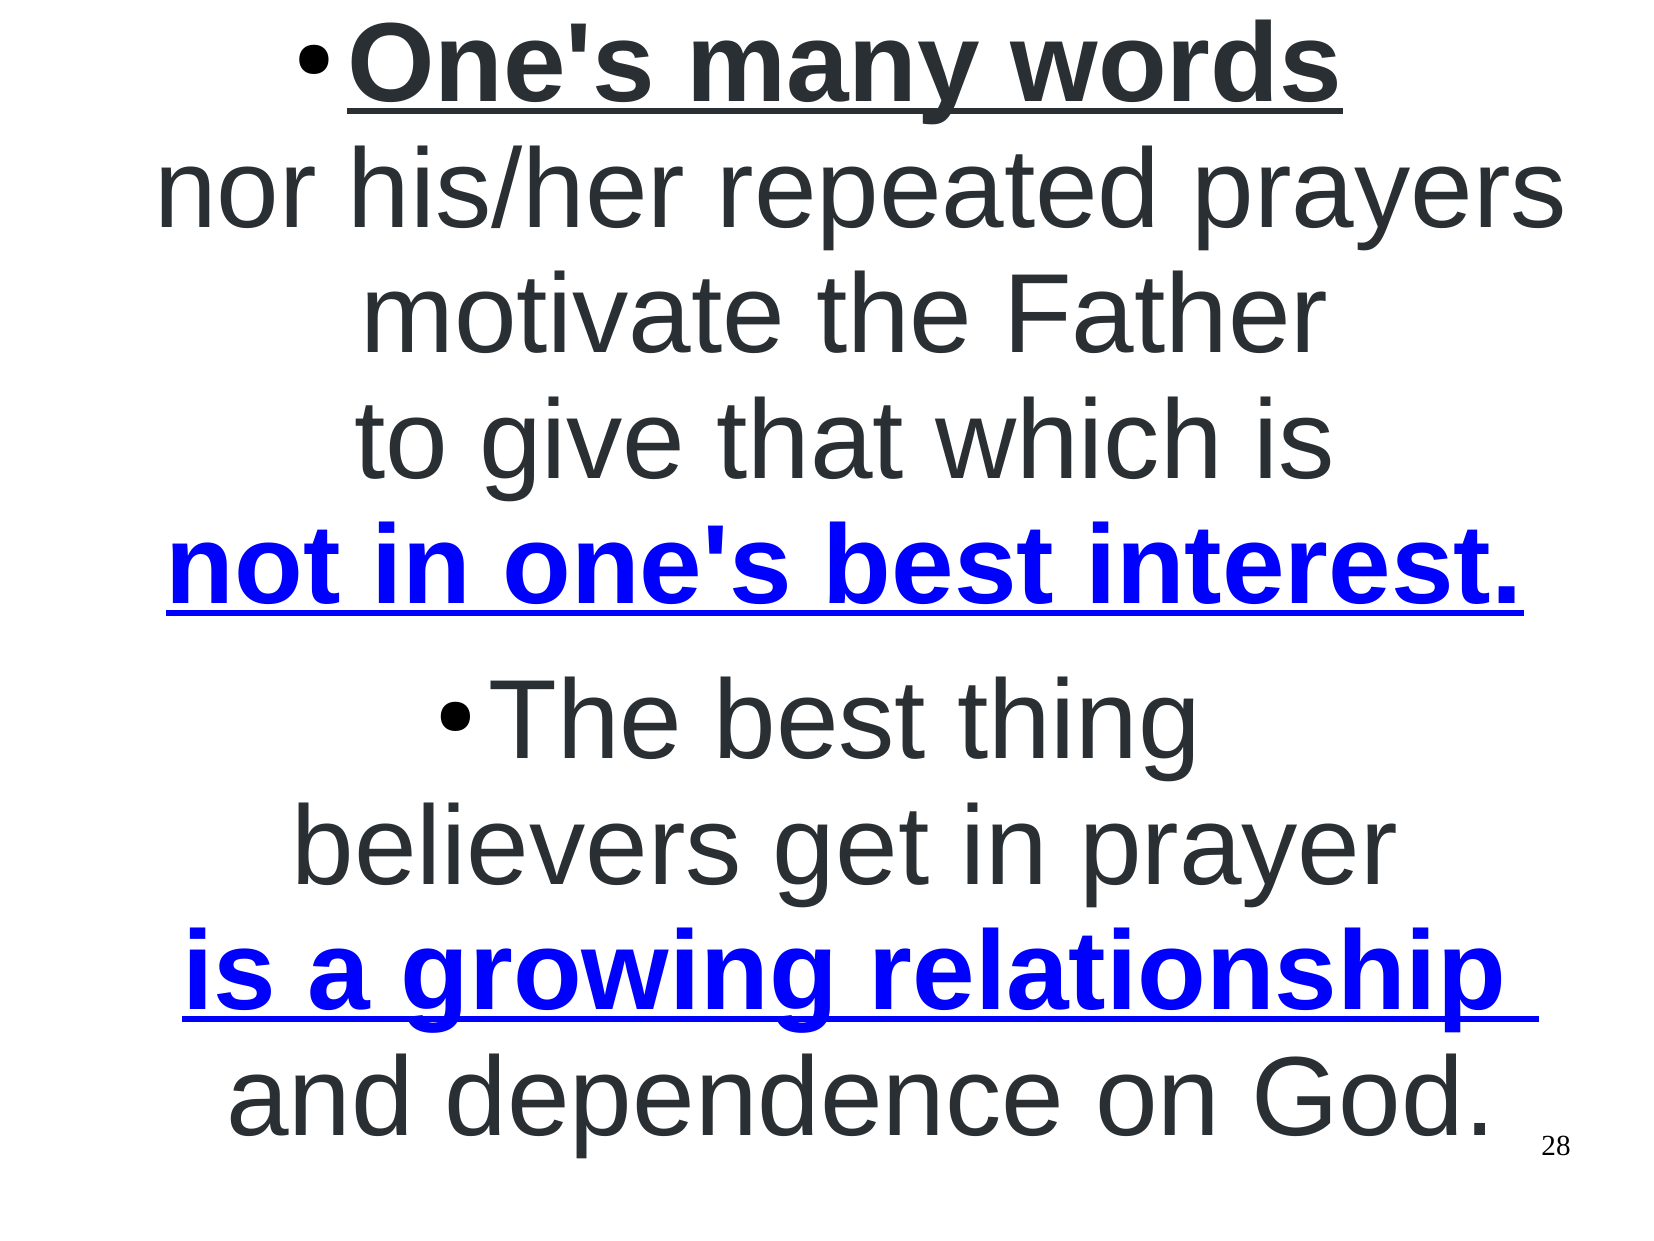

# One's many words nor his/her repeated prayers motivate the Father to give that which is not in one's best interest.
The best thing
believers get in prayer
is a growing relationship
and dependence on God.
28